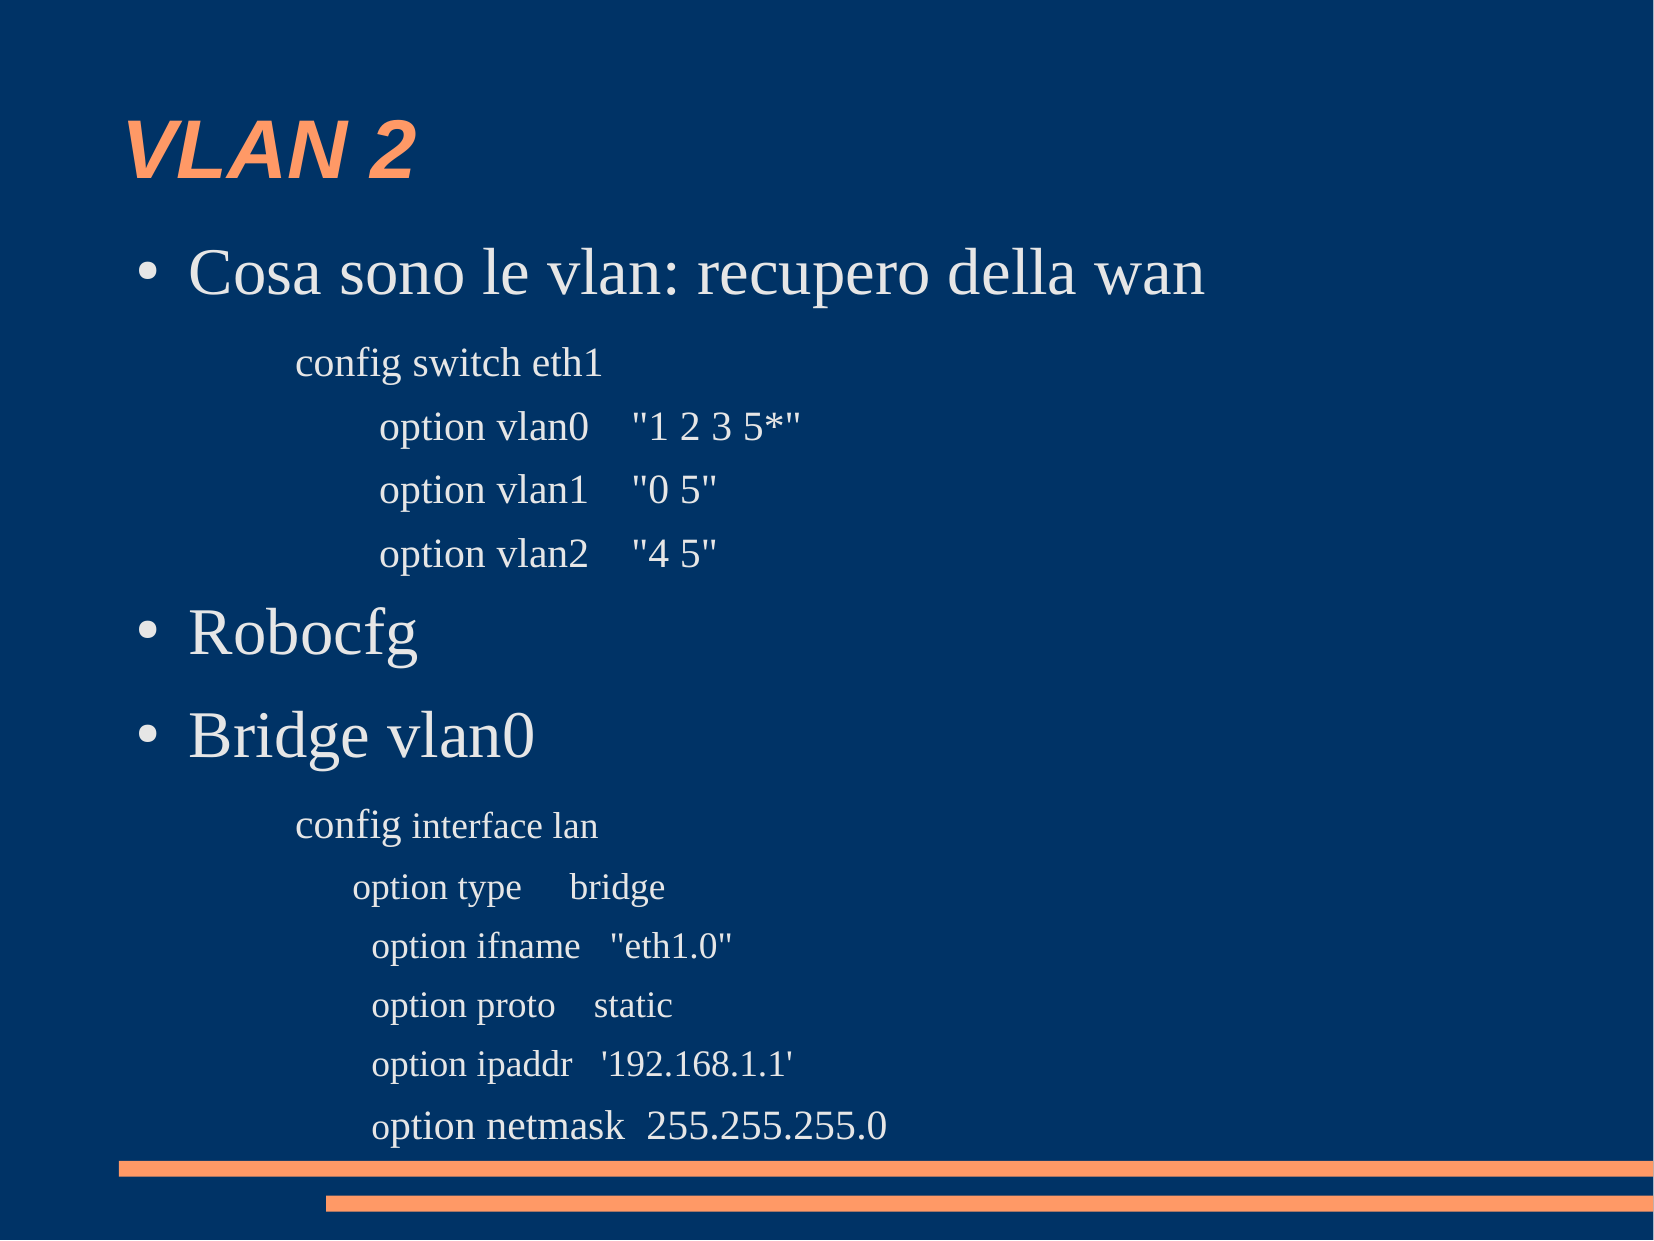

# VLAN 2
Cosa sono le vlan: recupero della wan
config switch eth1
 option vlan0 "1 2 3 5*"
 option vlan1 "0 5"
 option vlan2 "4 5"
Robocfg
Bridge vlan0
config interface lan
 option type bridge
 option ifname "eth1.0"
 option proto static
 option ipaddr '192.168.1.1'
 option netmask 255.255.255.0